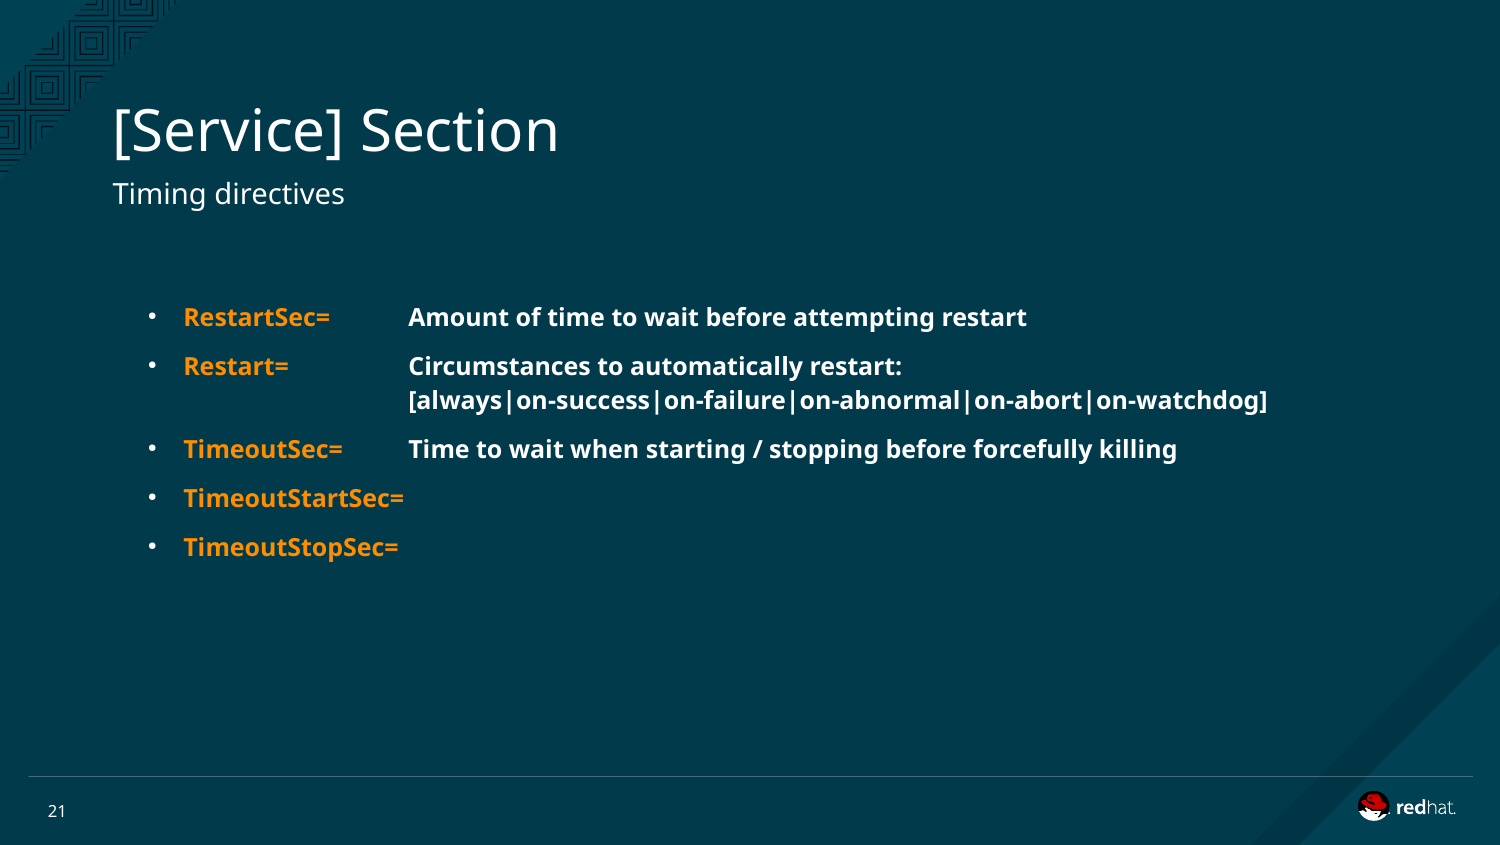

# [Service] Section
Timing directives
RestartSec=		Amount of time to wait before attempting restart
Restart=		Circumstances to automatically restart:
			[always|on-success|on-failure|on-abnormal|on-abort|on-watchdog]
TimeoutSec=	Time to wait when starting / stopping before forcefully killing
TimeoutStartSec=
TimeoutStopSec=
21